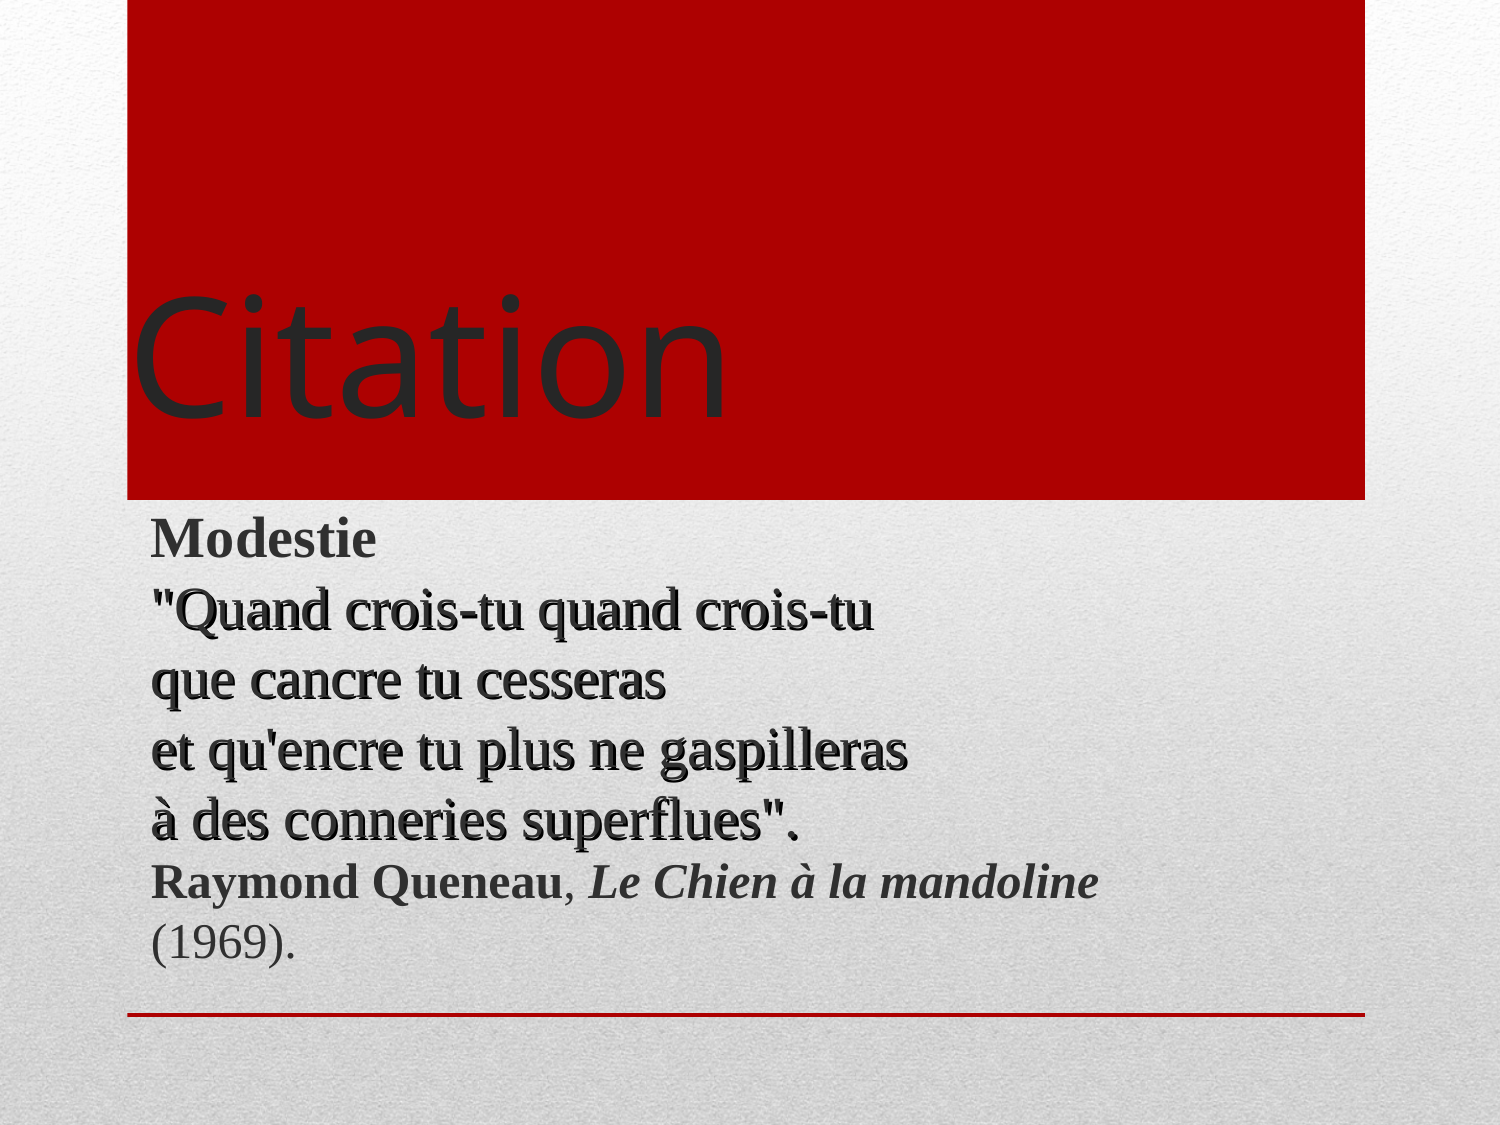

# Citation
Modestie
"Quand crois-tu quand crois-tu
que cancre tu cesseras
et qu'encre tu plus ne gaspilleras
à des conneries superflues".
Raymond Queneau, Le Chien à la mandoline (1969).